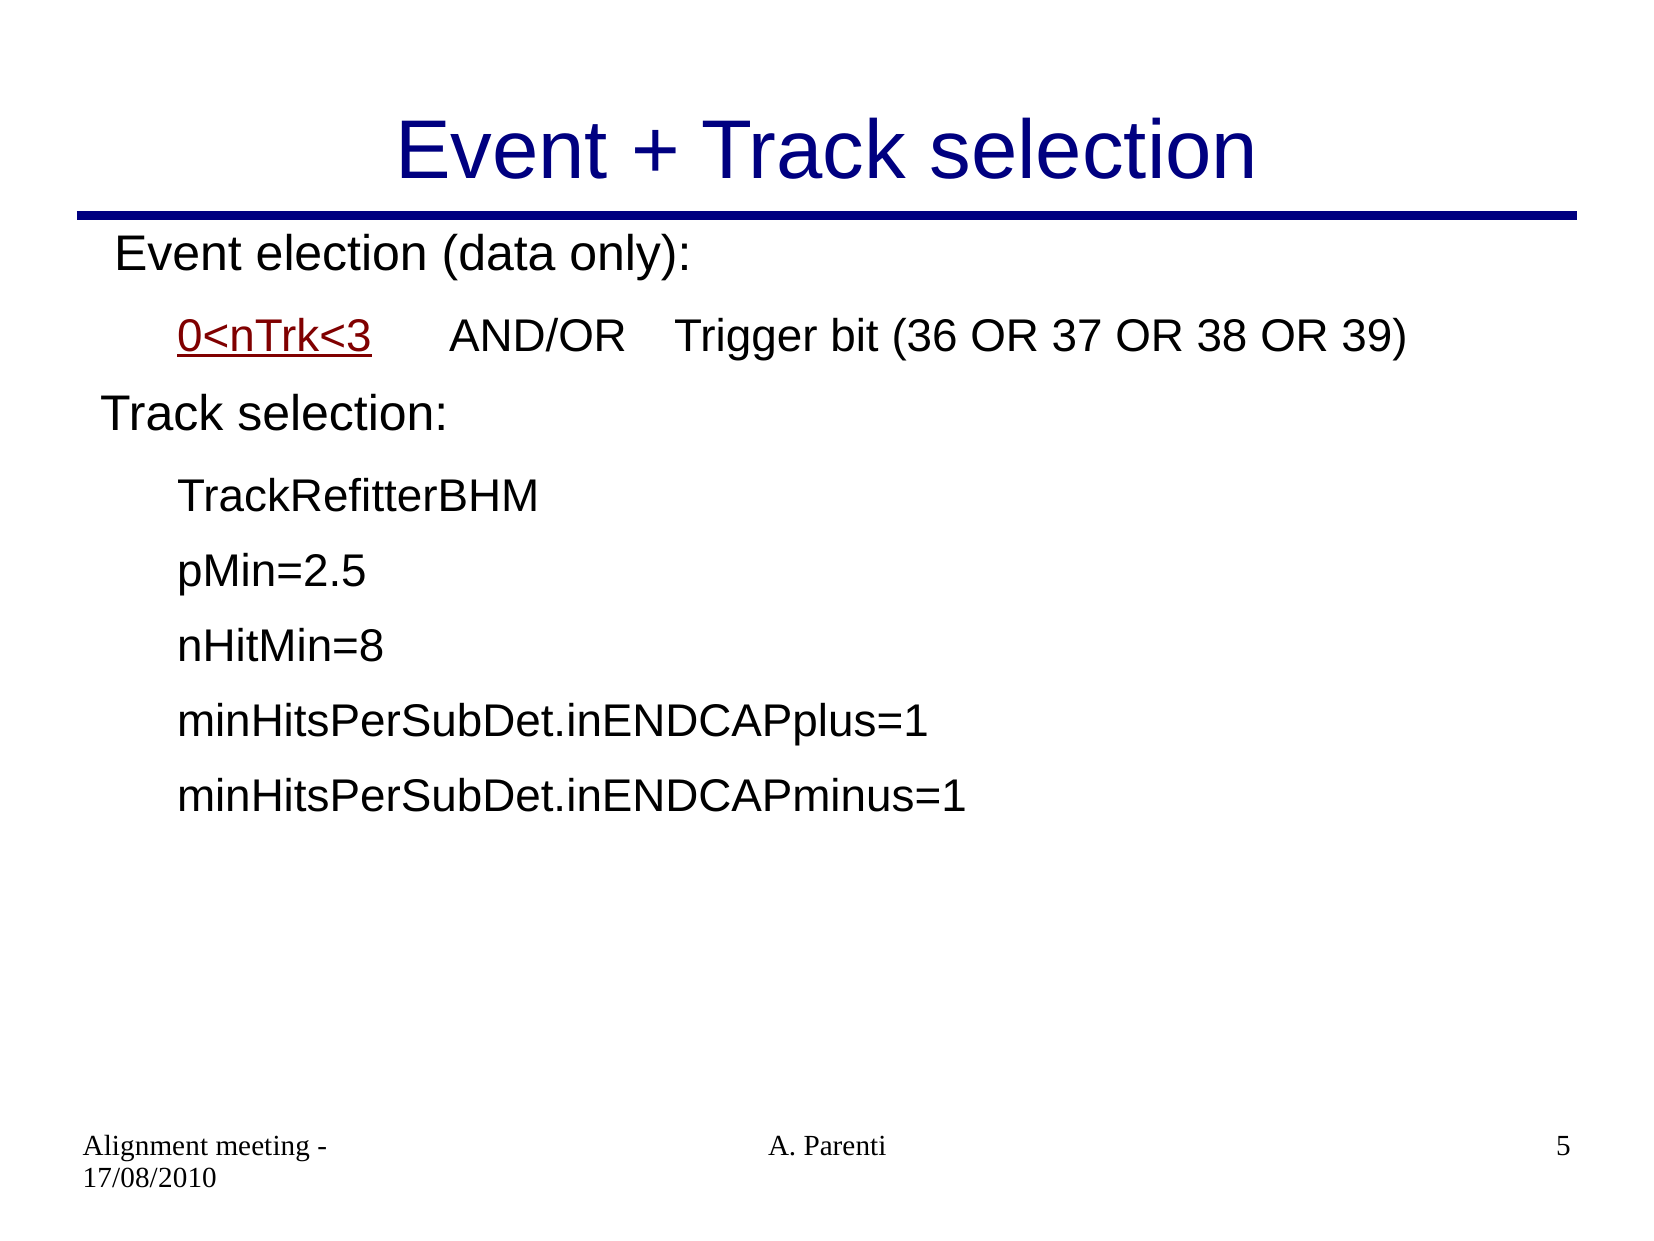

# Event + Track selection
 Event election (data only):
0<nTrk<3		AND/OR	Trigger bit (36 OR 37 OR 38 OR 39)
Track selection:
TrackRefitterBHM
pMin=2.5
nHitMin=8
minHitsPerSubDet.inENDCAPplus=1
minHitsPerSubDet.inENDCAPminus=1
5